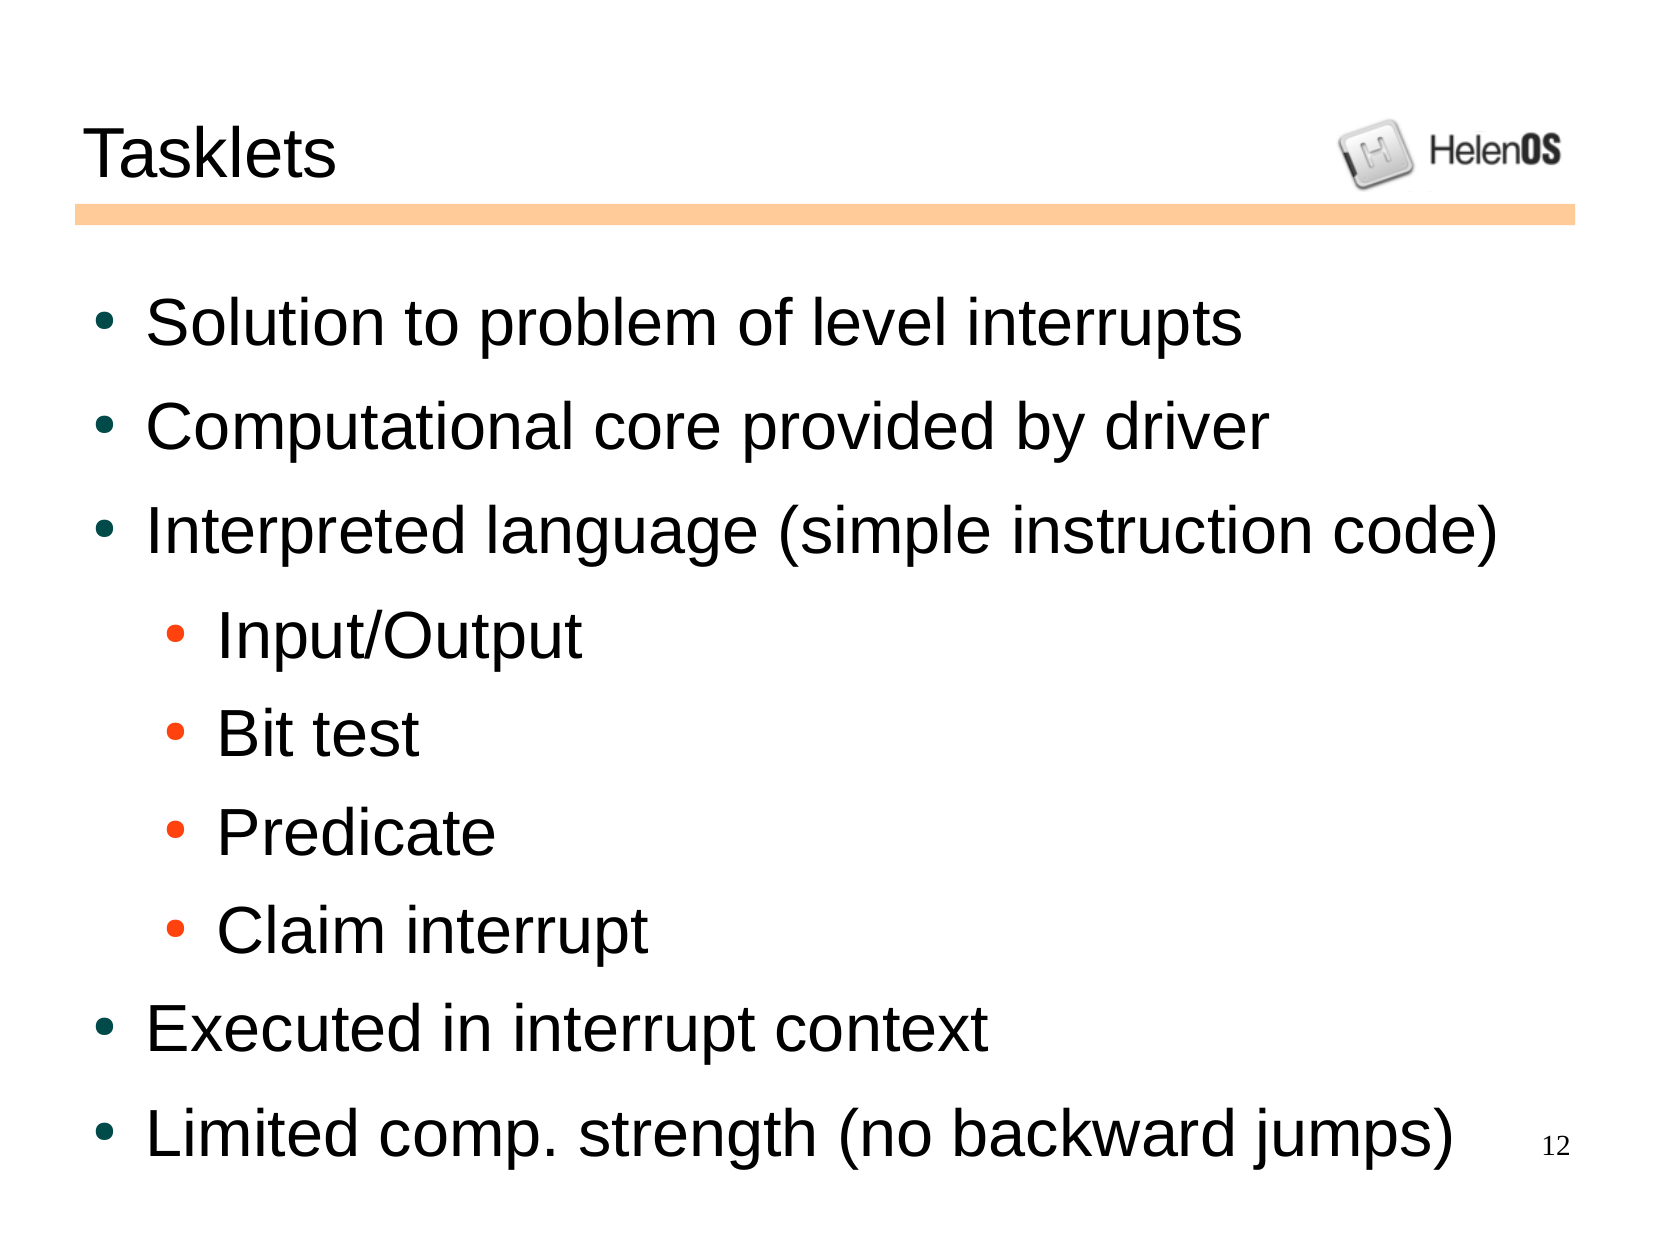

# Tasklets
Solution to problem of level interrupts
Computational core provided by driver
Interpreted language (simple instruction code)
Input/Output
Bit test
Predicate
Claim interrupt
Executed in interrupt context
Limited comp. strength (no backward jumps)
12